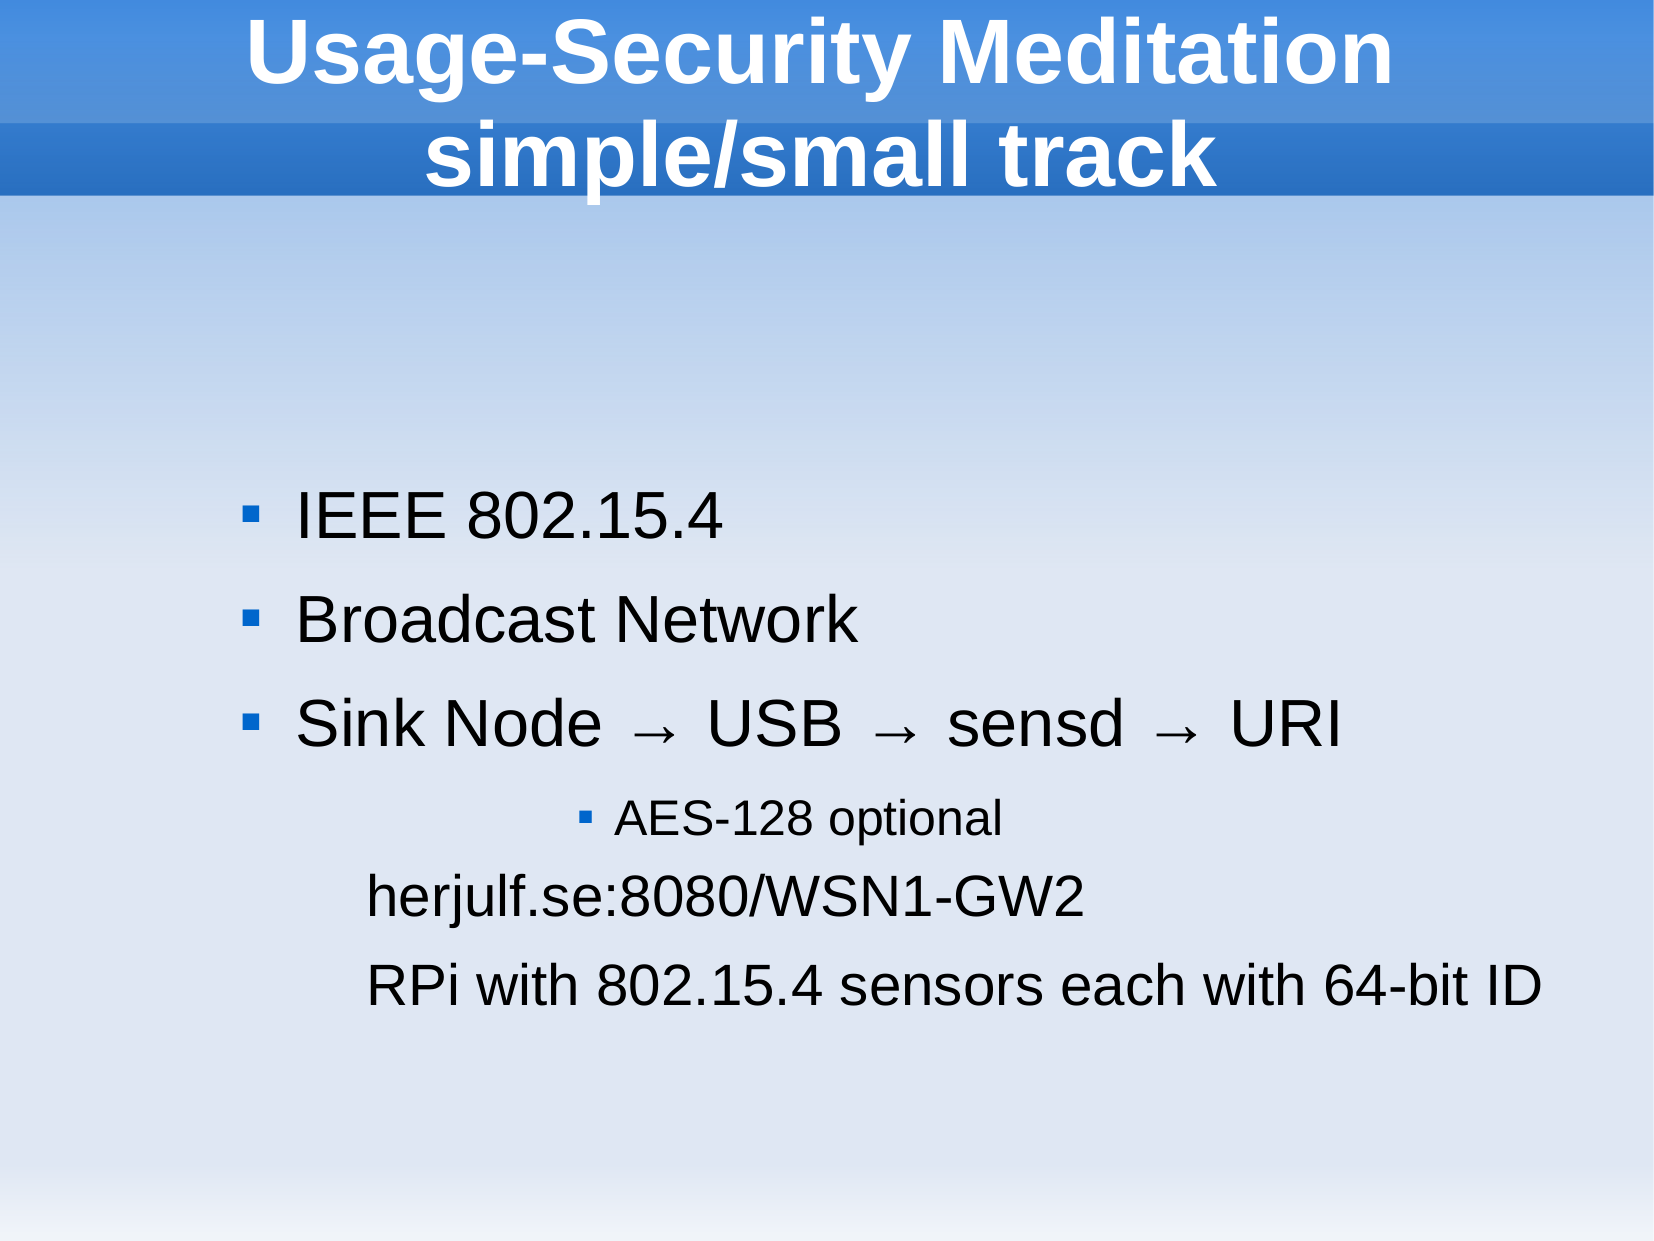

# Usage-Security Meditation simple/small track
IEEE 802.15.4
Broadcast Network
Sink Node → USB → sensd → URI
AES-128 optional
herjulf.se:8080/WSN1-GW2
RPi with 802.15.4 sensors each with 64-bit ID